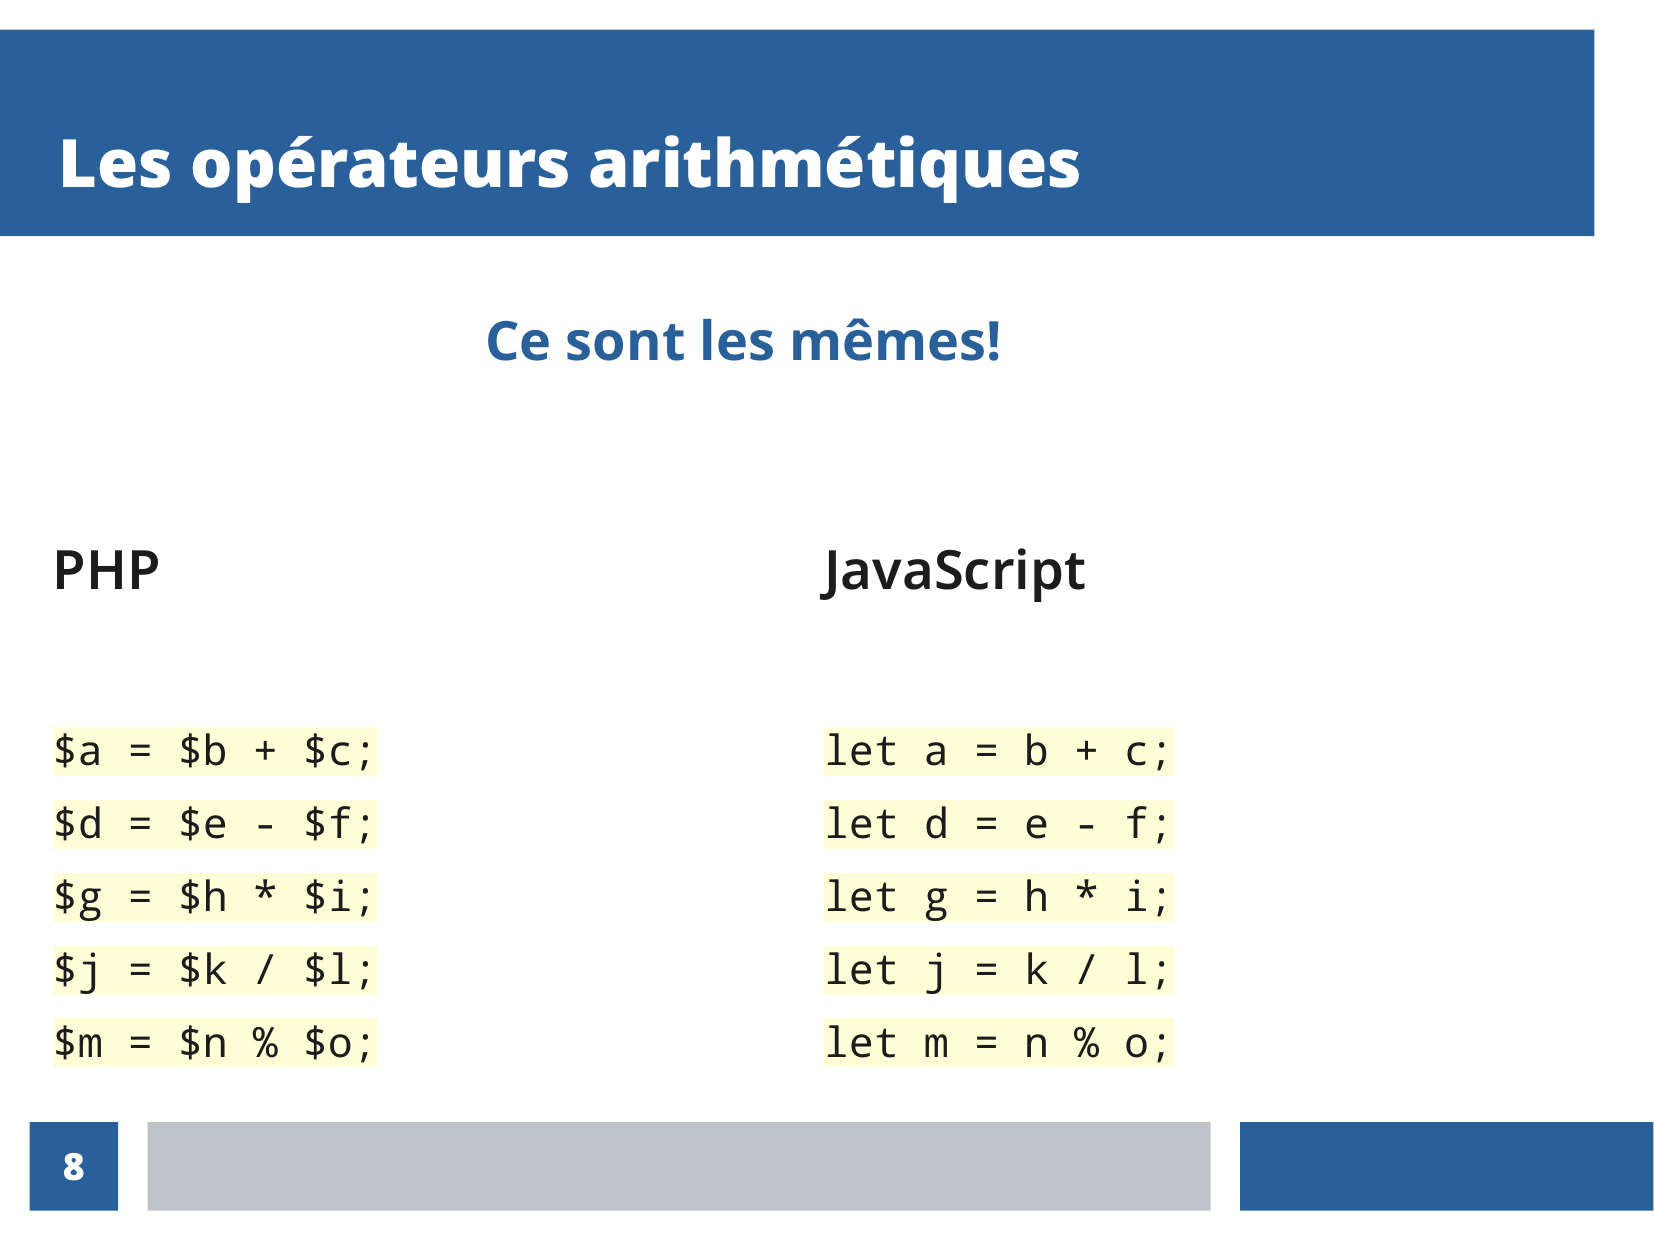

# Les opérateurs arithmétiques
Ce sont les mêmes!
PHP
$a = $b + $c;
$d = $e - $f;
$g = $h * $i;
$j = $k / $l;
$m = $n % $o;
JavaScript
let a = b + c;
let d = e - f;
let g = h * i;
let j = k / l;
let m = n % o;
8